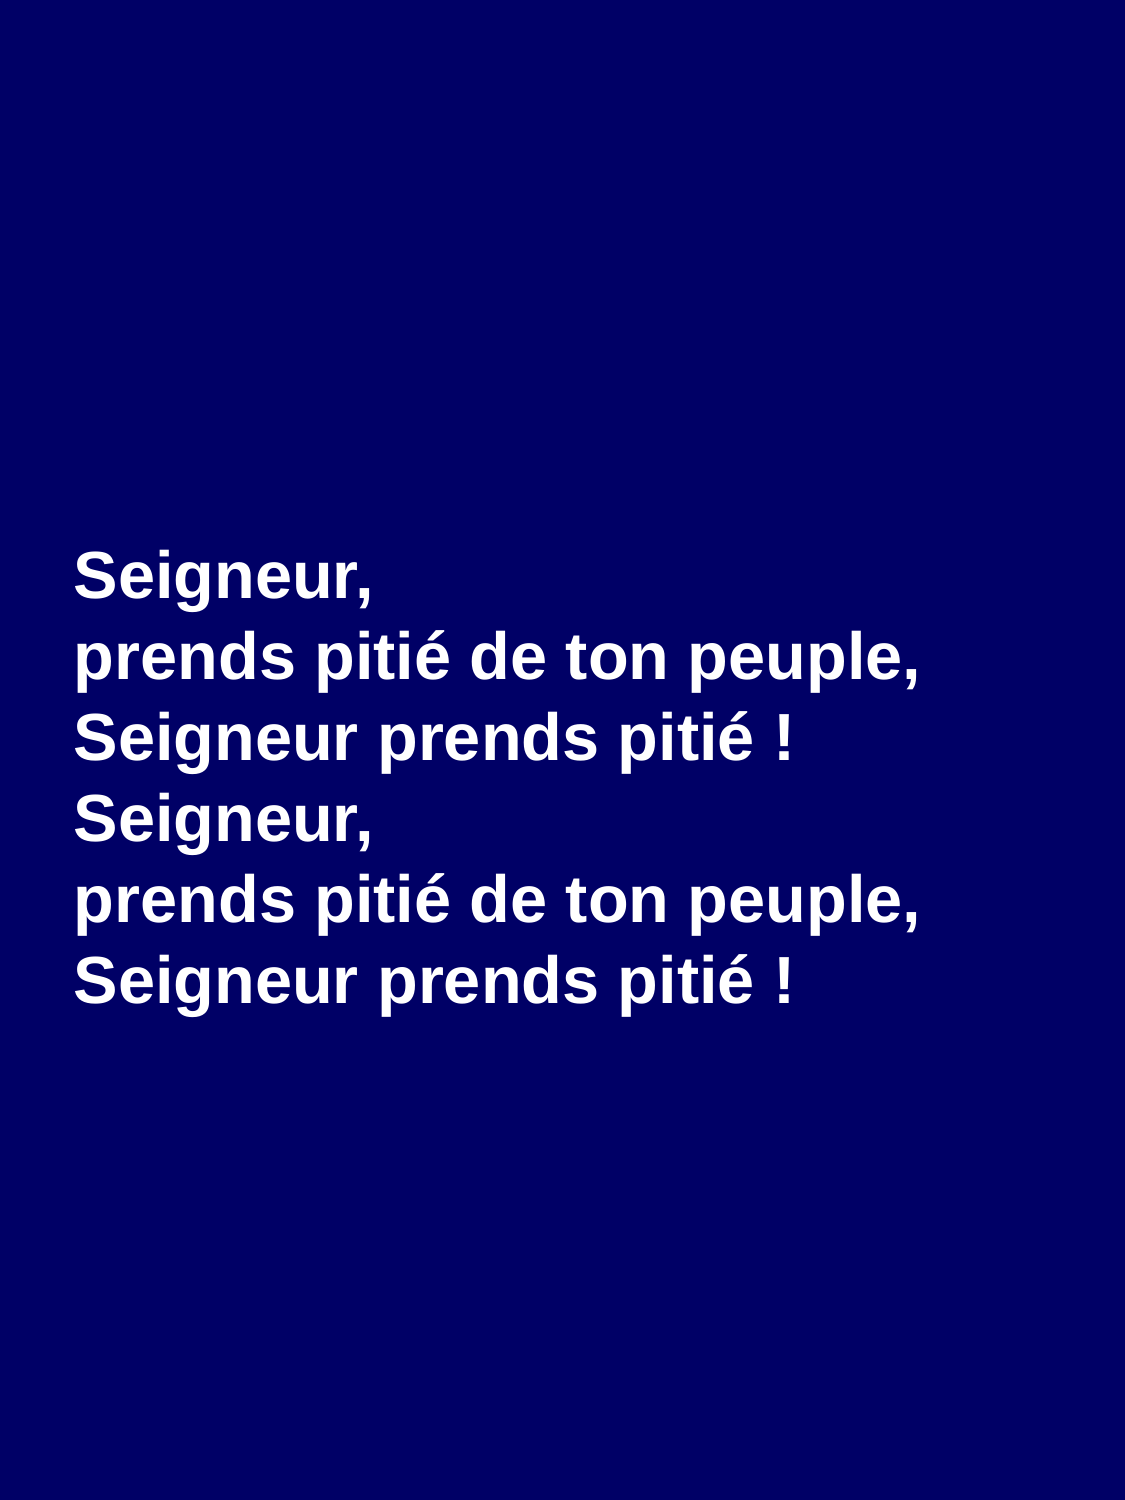

Seigneur,
prends pitié de ton peuple,
Seigneur prends pitié !
Seigneur,
prends pitié de ton peuple,
Seigneur prends pitié !